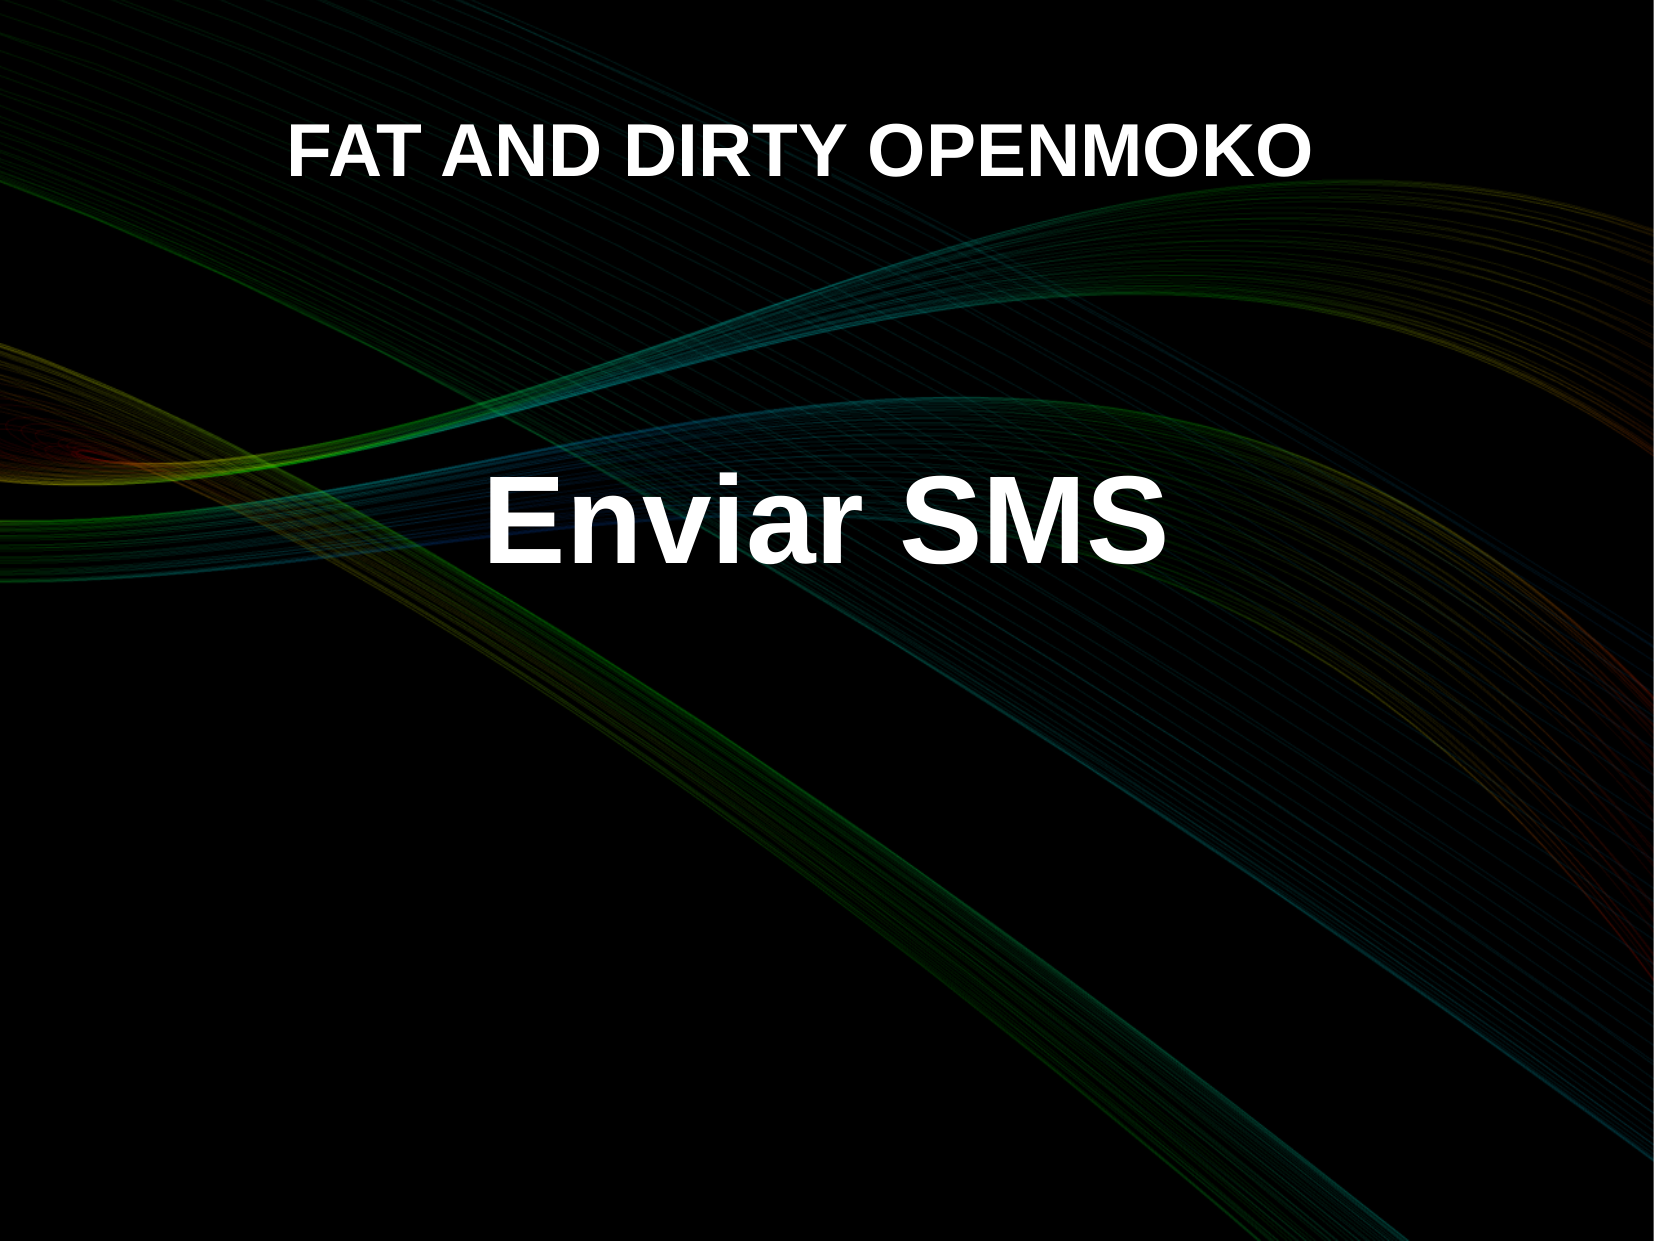

# FAT AND DIRTY OPENMOKO
Enviar SMS